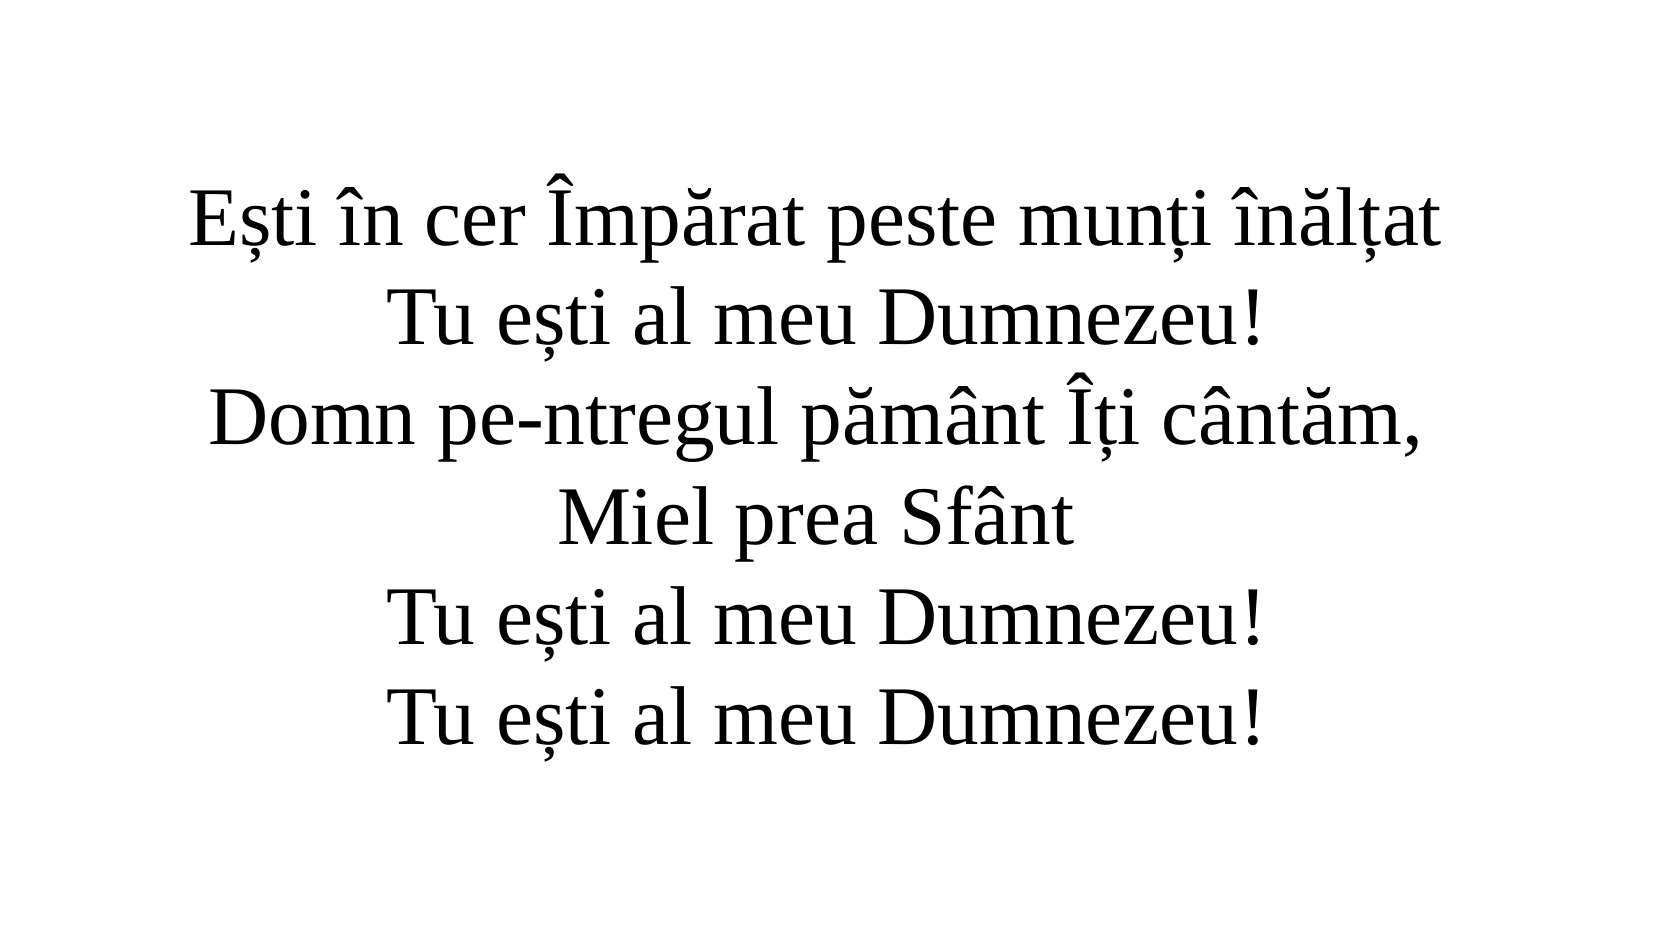

# Ești în cer Împărat peste munți înălțat Tu ești al meu Dumnezeu! Domn pe-ntregul pământ Îți cântăm,
Miel prea Sfânt
Tu ești al meu Dumnezeu!
Tu ești al meu Dumnezeu!